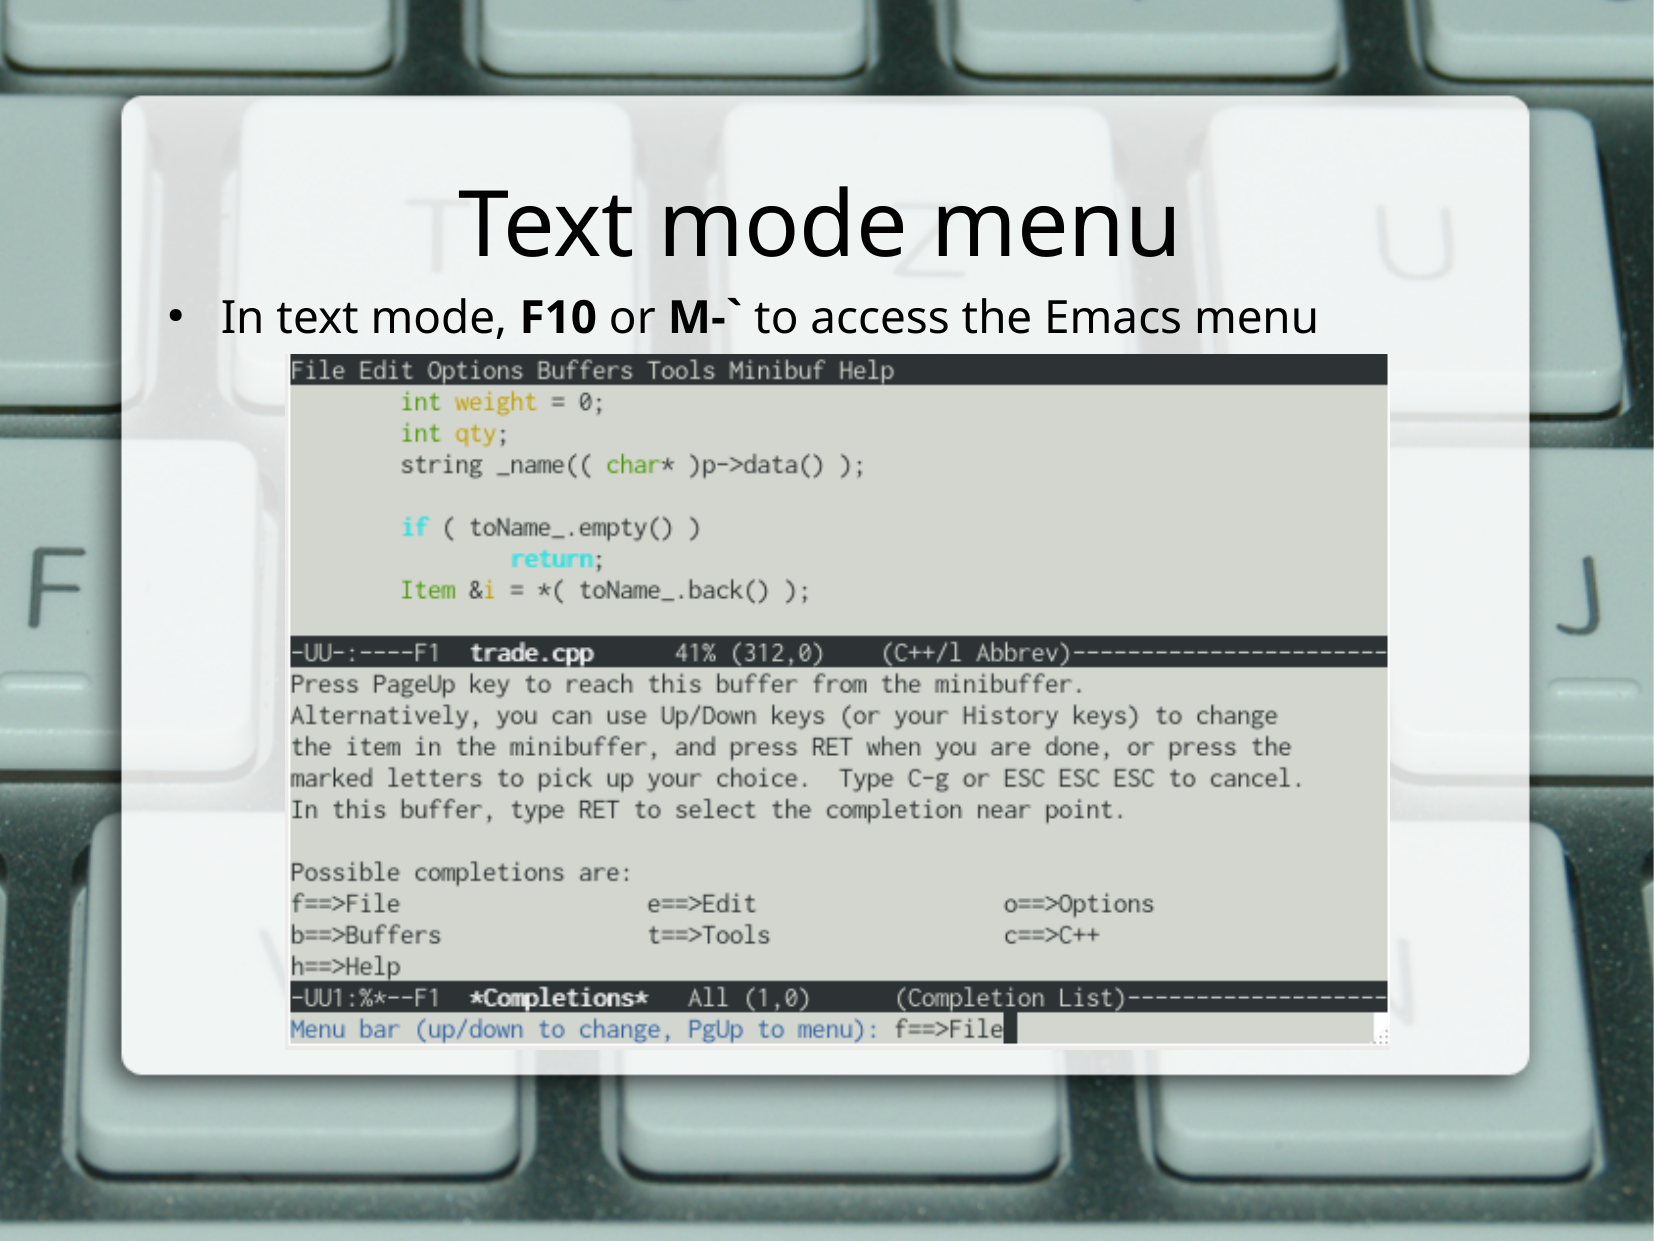

# Text mode menu
In text mode, F10 or M-` to access the Emacs menu